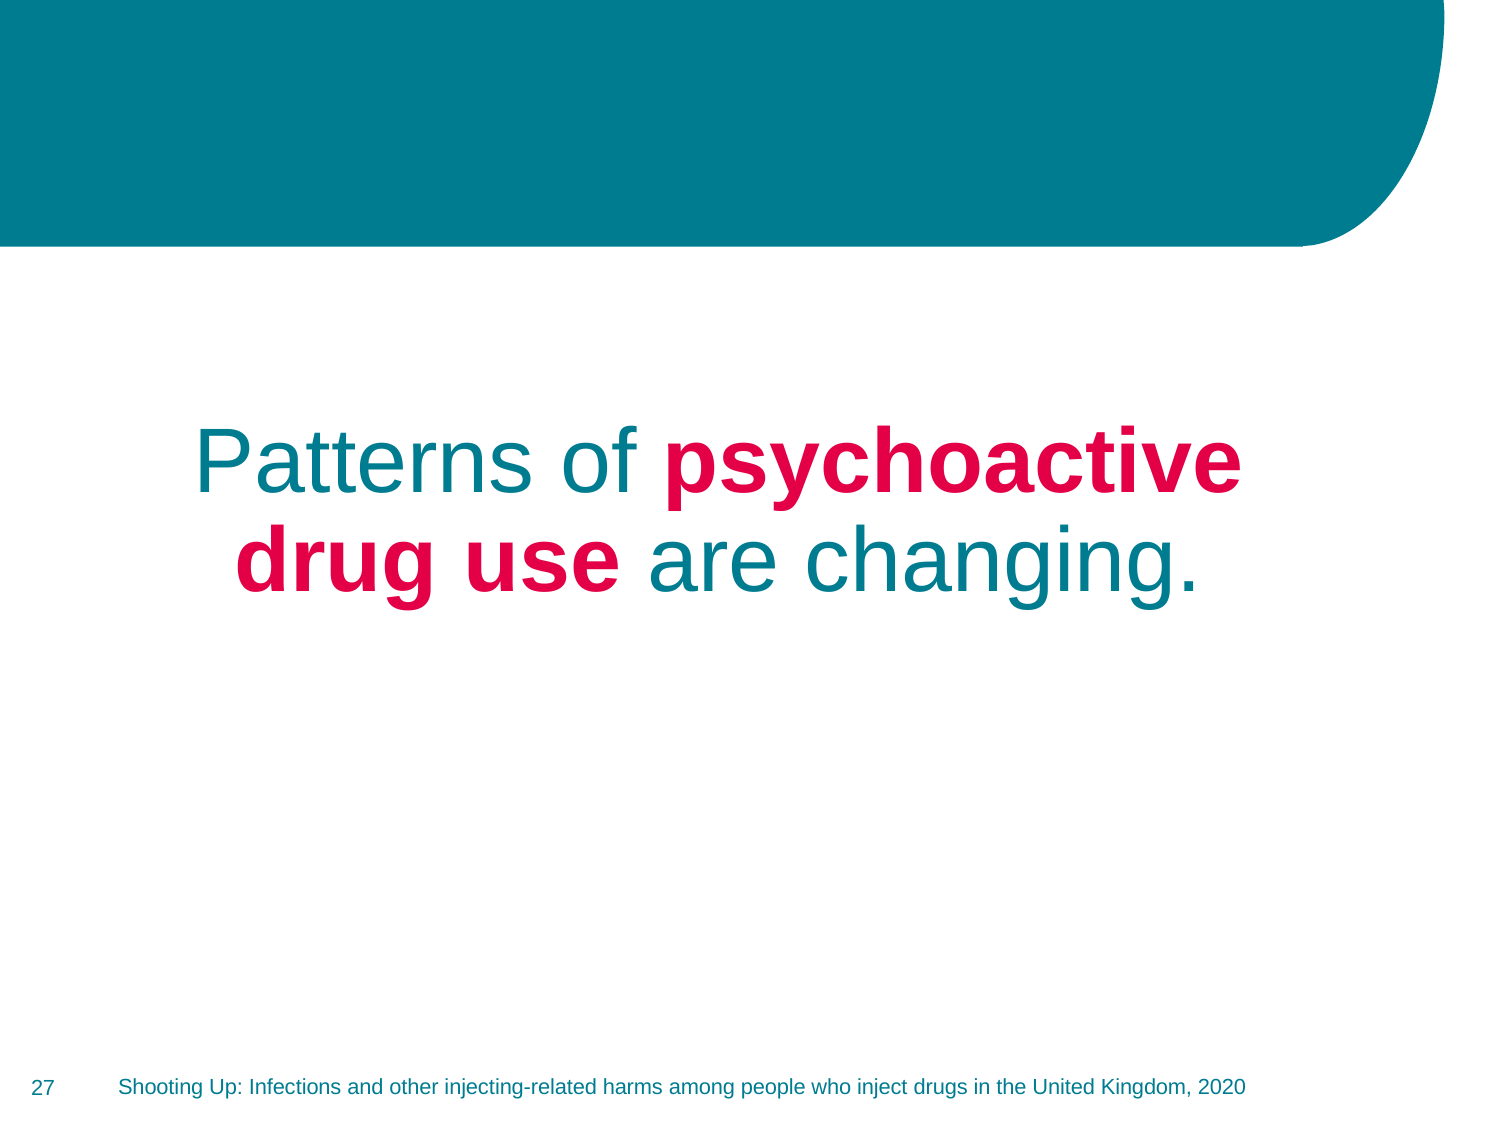

# Patterns of psychoactive drug use are changing.
25
Shooting Up: Infections and other injecting-related harms among people who inject drugs in the United Kingdom, 2020